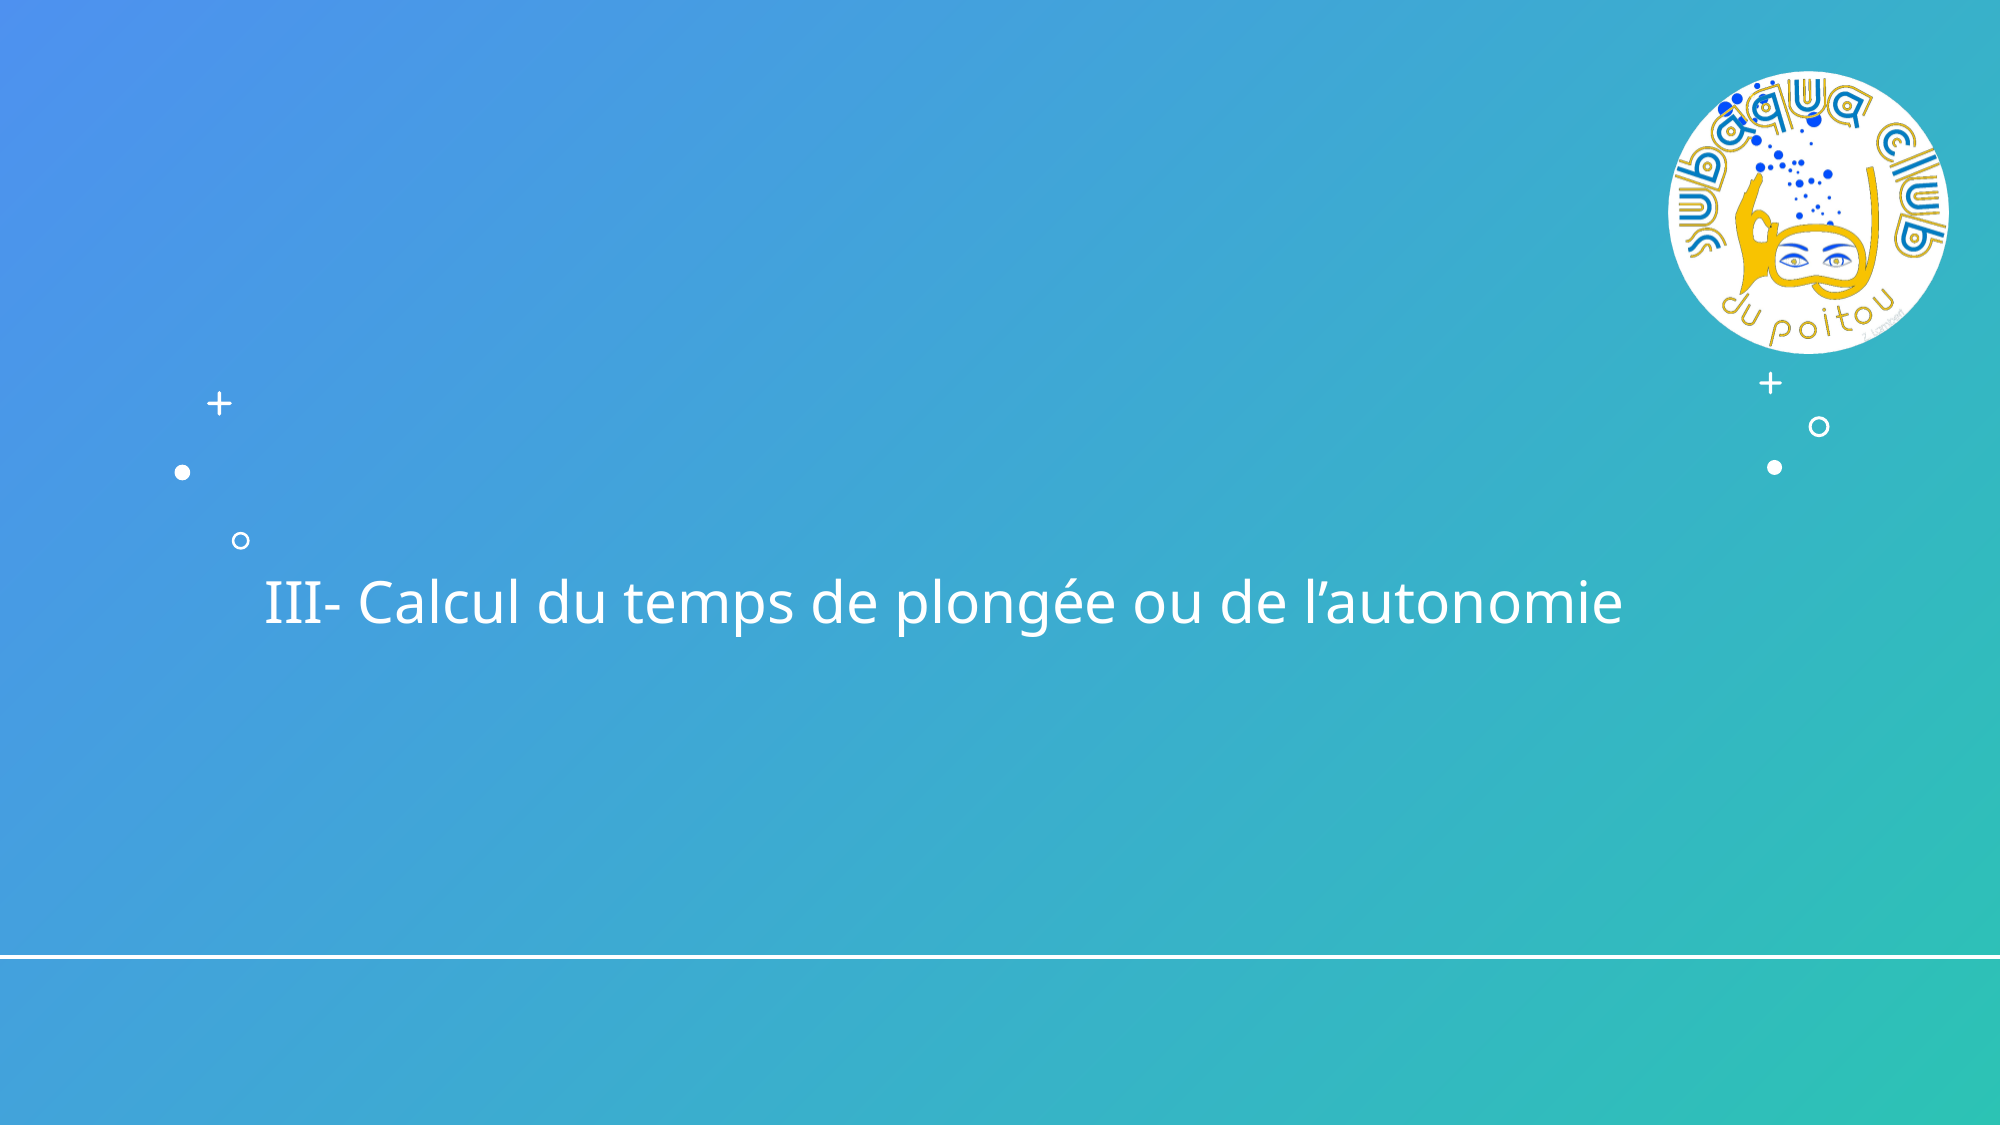

#
III- Calcul du temps de plongée ou de l’autonomie